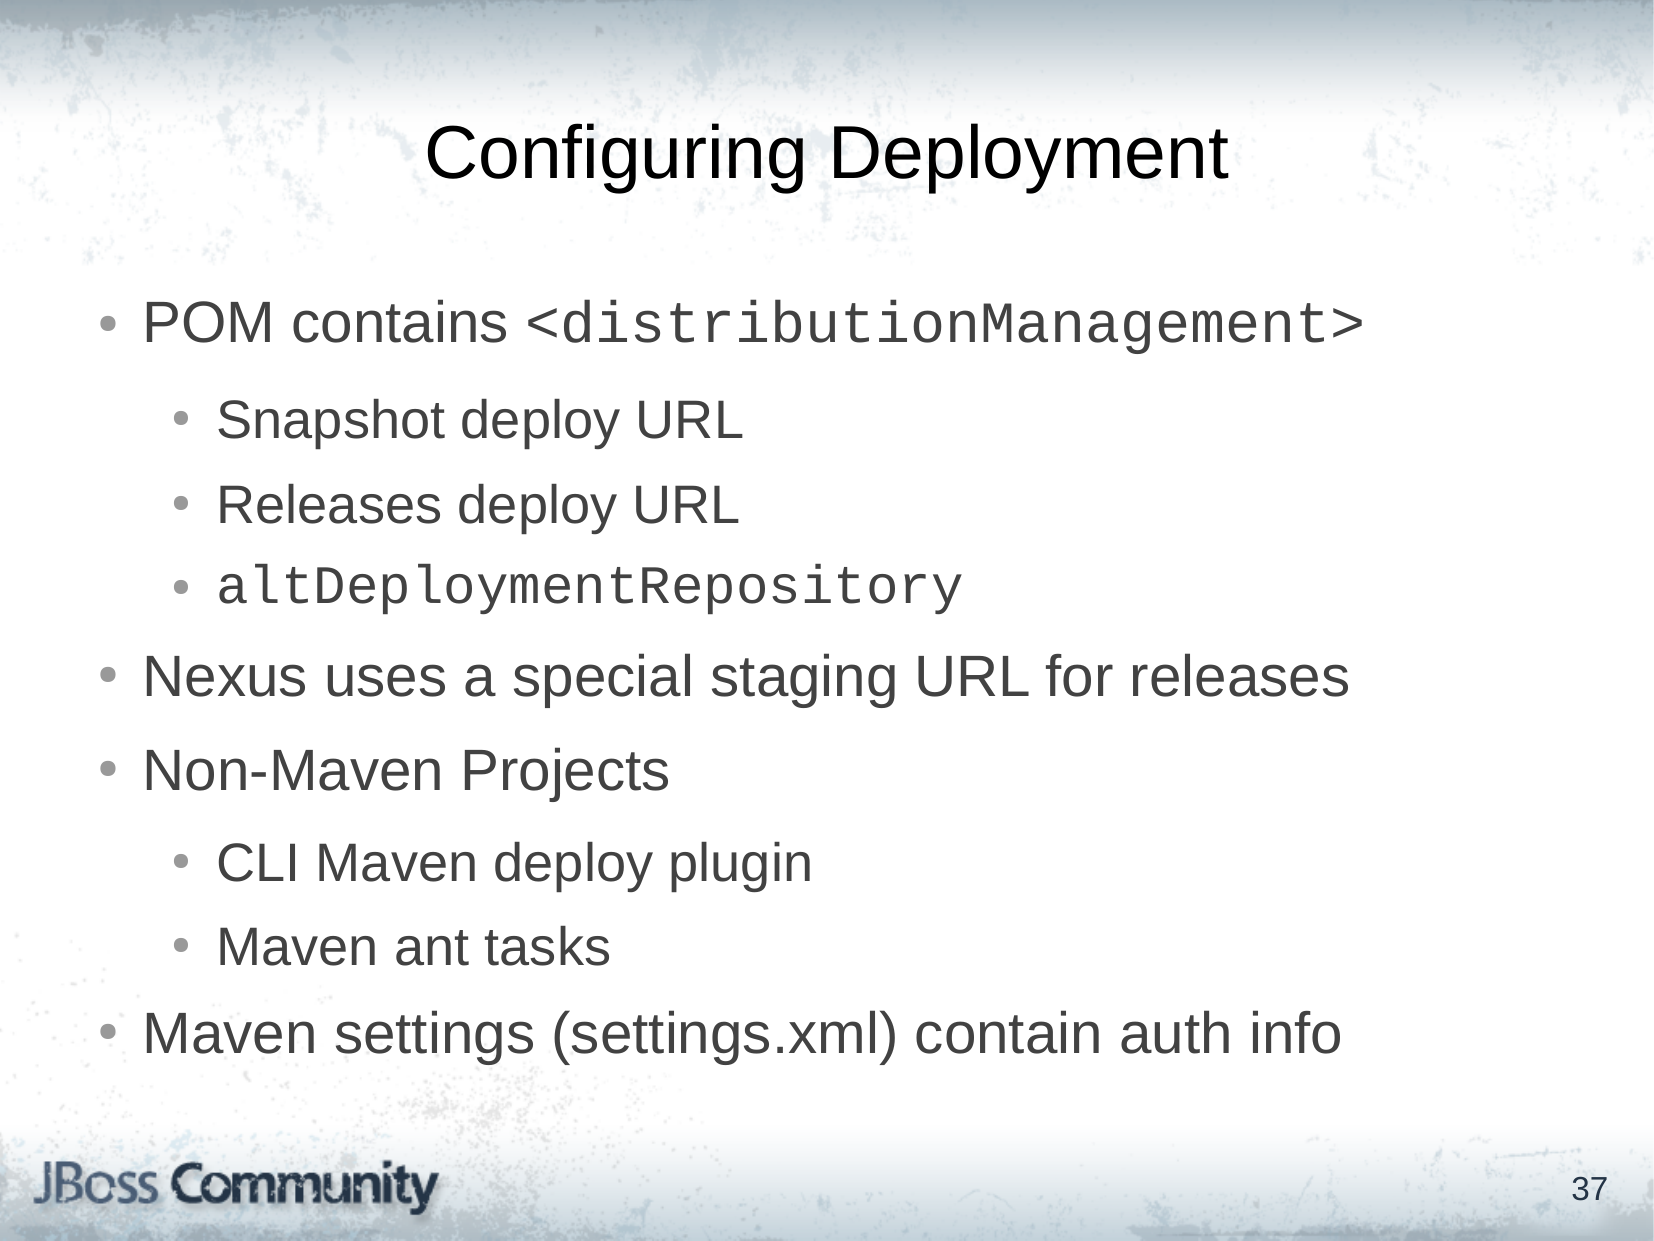

# Configuring Deployment
POM contains <distributionManagement>
Snapshot deploy URL
Releases deploy URL
altDeploymentRepository
Nexus uses a special staging URL for releases
Non-Maven Projects
CLI Maven deploy plugin
Maven ant tasks
Maven settings (settings.xml) contain auth info